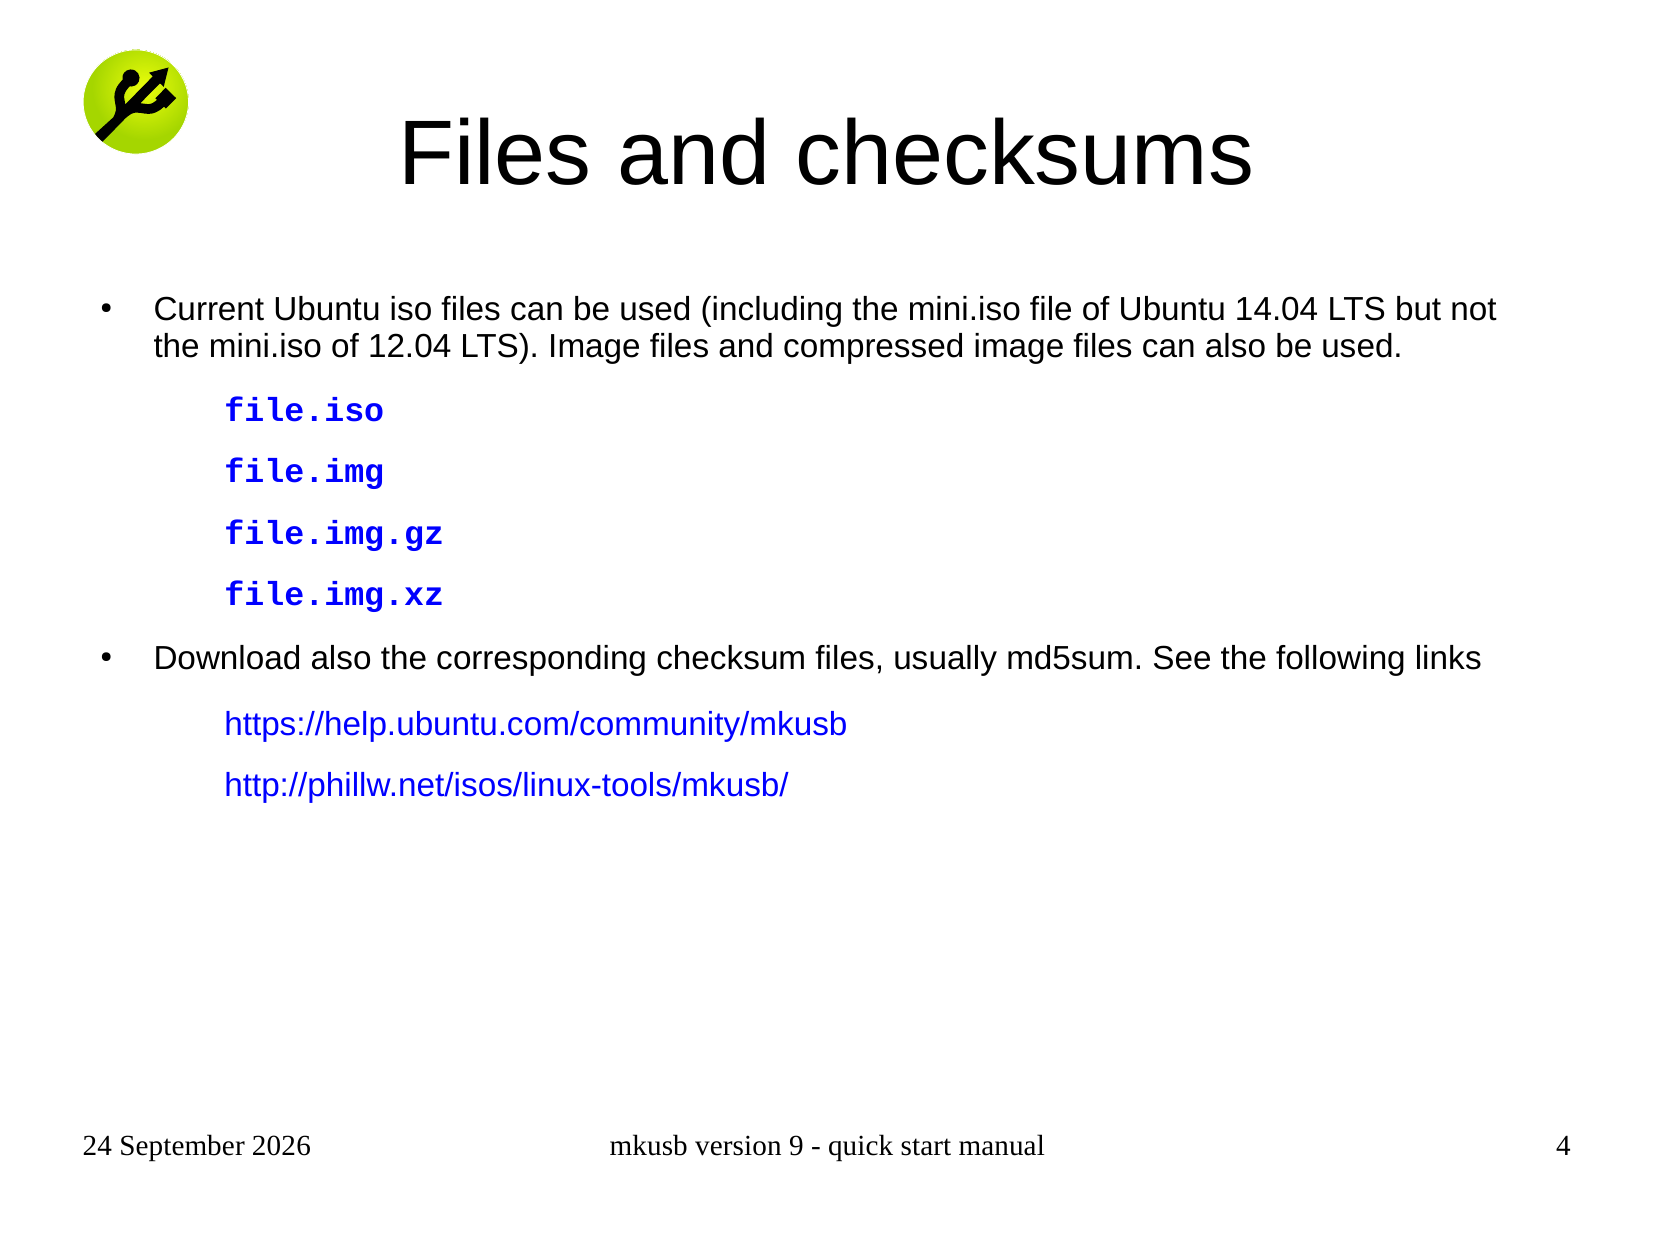

# Files and checksums
Current Ubuntu iso files can be used (including the mini.iso file of Ubuntu 14.04 LTS but not the mini.iso of 12.04 LTS). Image files and compressed image files can also be used.
file.iso
file.img
file.img.gz
file.img.xz
Download also the corresponding checksum files, usually md5sum. See the following links
https://help.ubuntu.com/community/mkusb
http://phillw.net/isos/linux-tools/mkusb/
mkusb version 9 - quick start manual
4